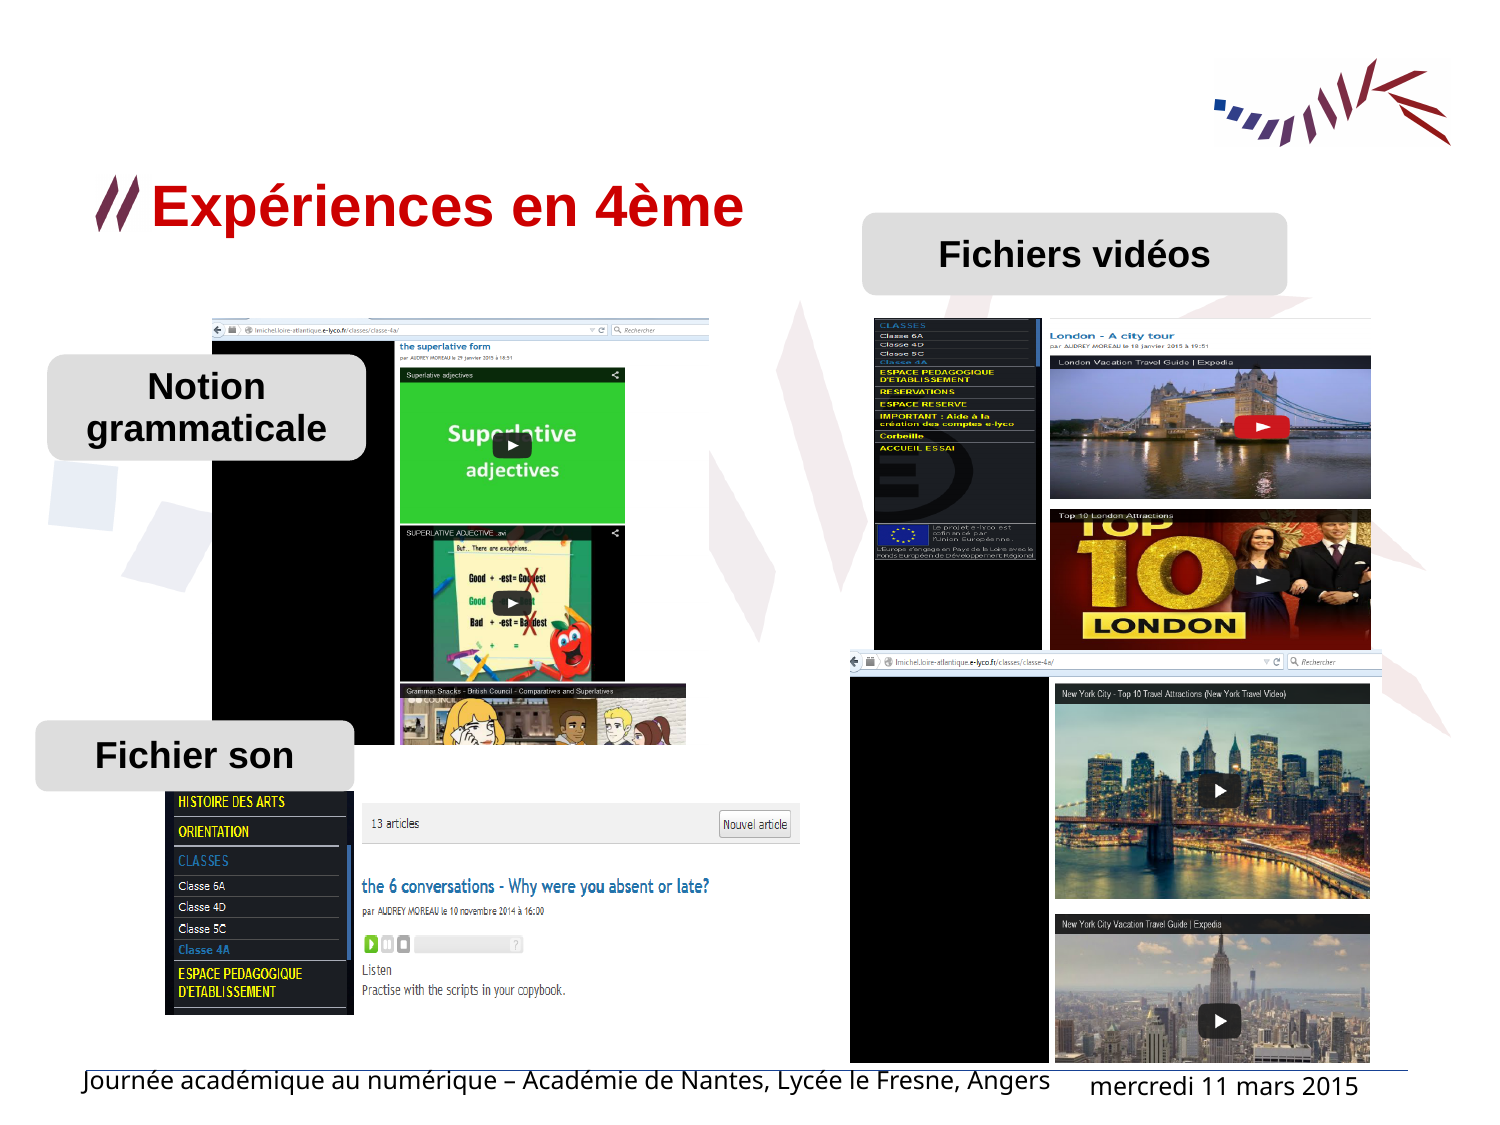

# Expériences en 4ème
Fichiers vidéos
Notion
grammaticale
Fichier son
Journée académique au numérique – Académie de Nantes, Lycée le Fresne, Angers
mercredi 11 mars 2015